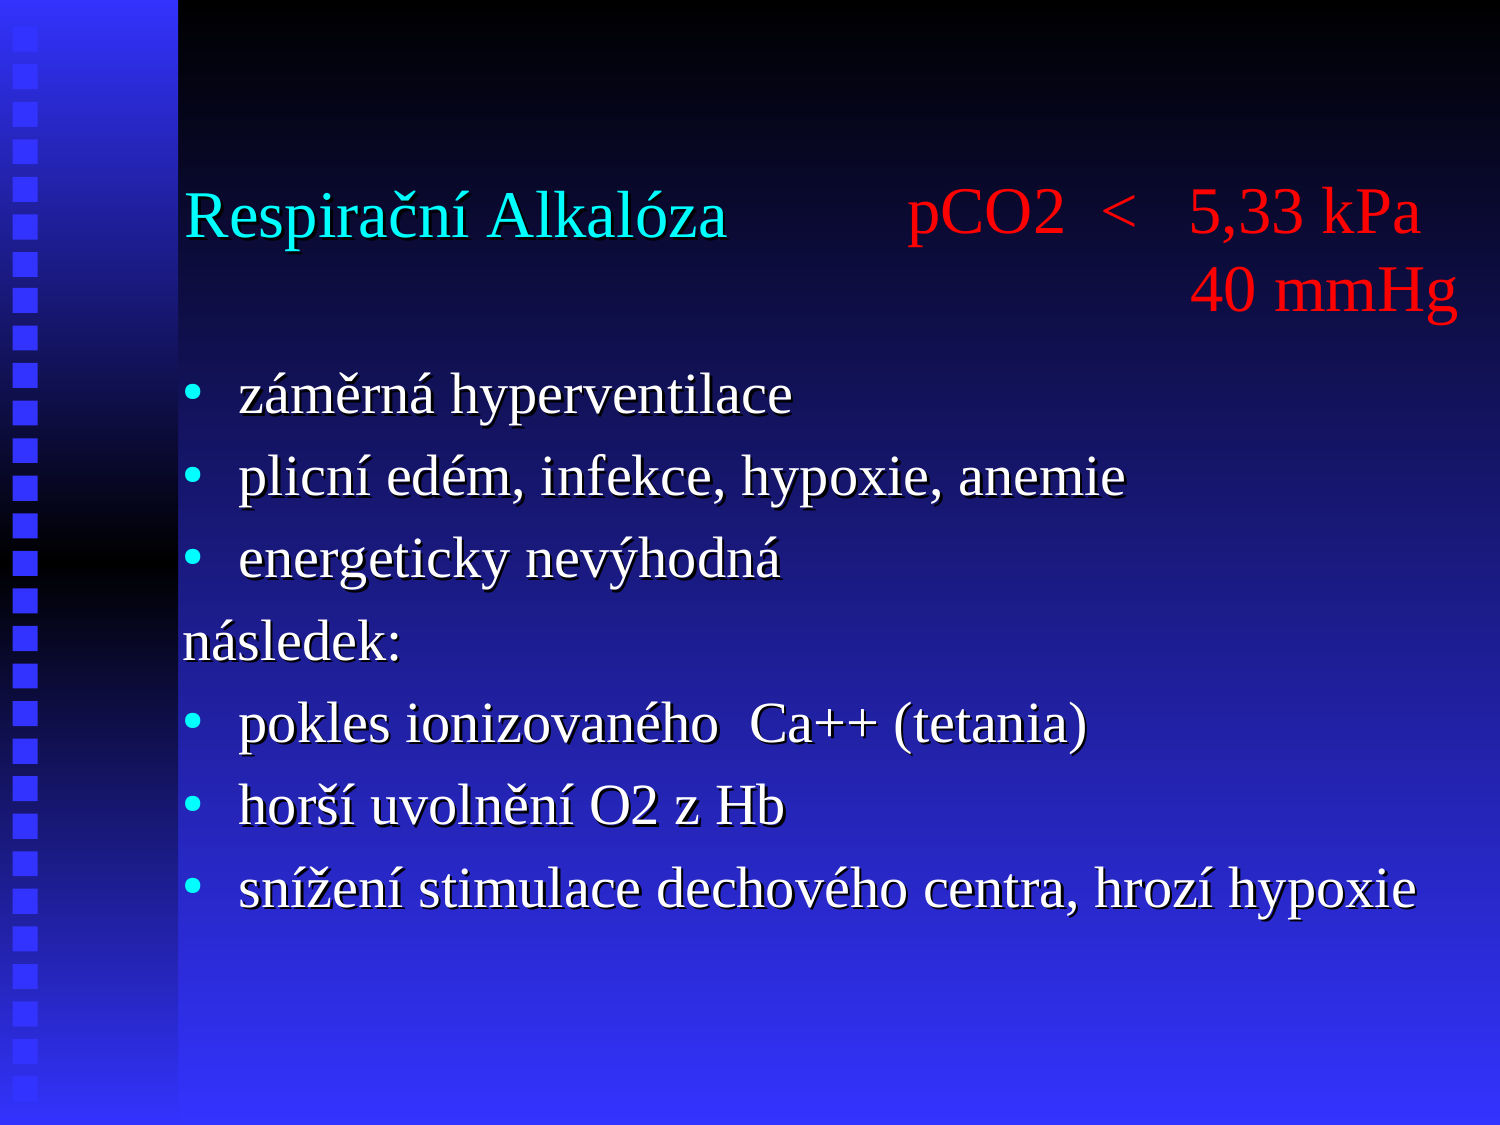

# Respirační Alkalóza
 pCO2 < 5,33 kPa
 		40 mmHg
záměrná hyperventilace
plicní edém, infekce, hypoxie, anemie
energeticky nevýhodná
následek:
pokles ionizovaného Ca++ (tetania)
horší uvolnění O2 z Hb
snížení stimulace dechového centra, hrozí hypoxie